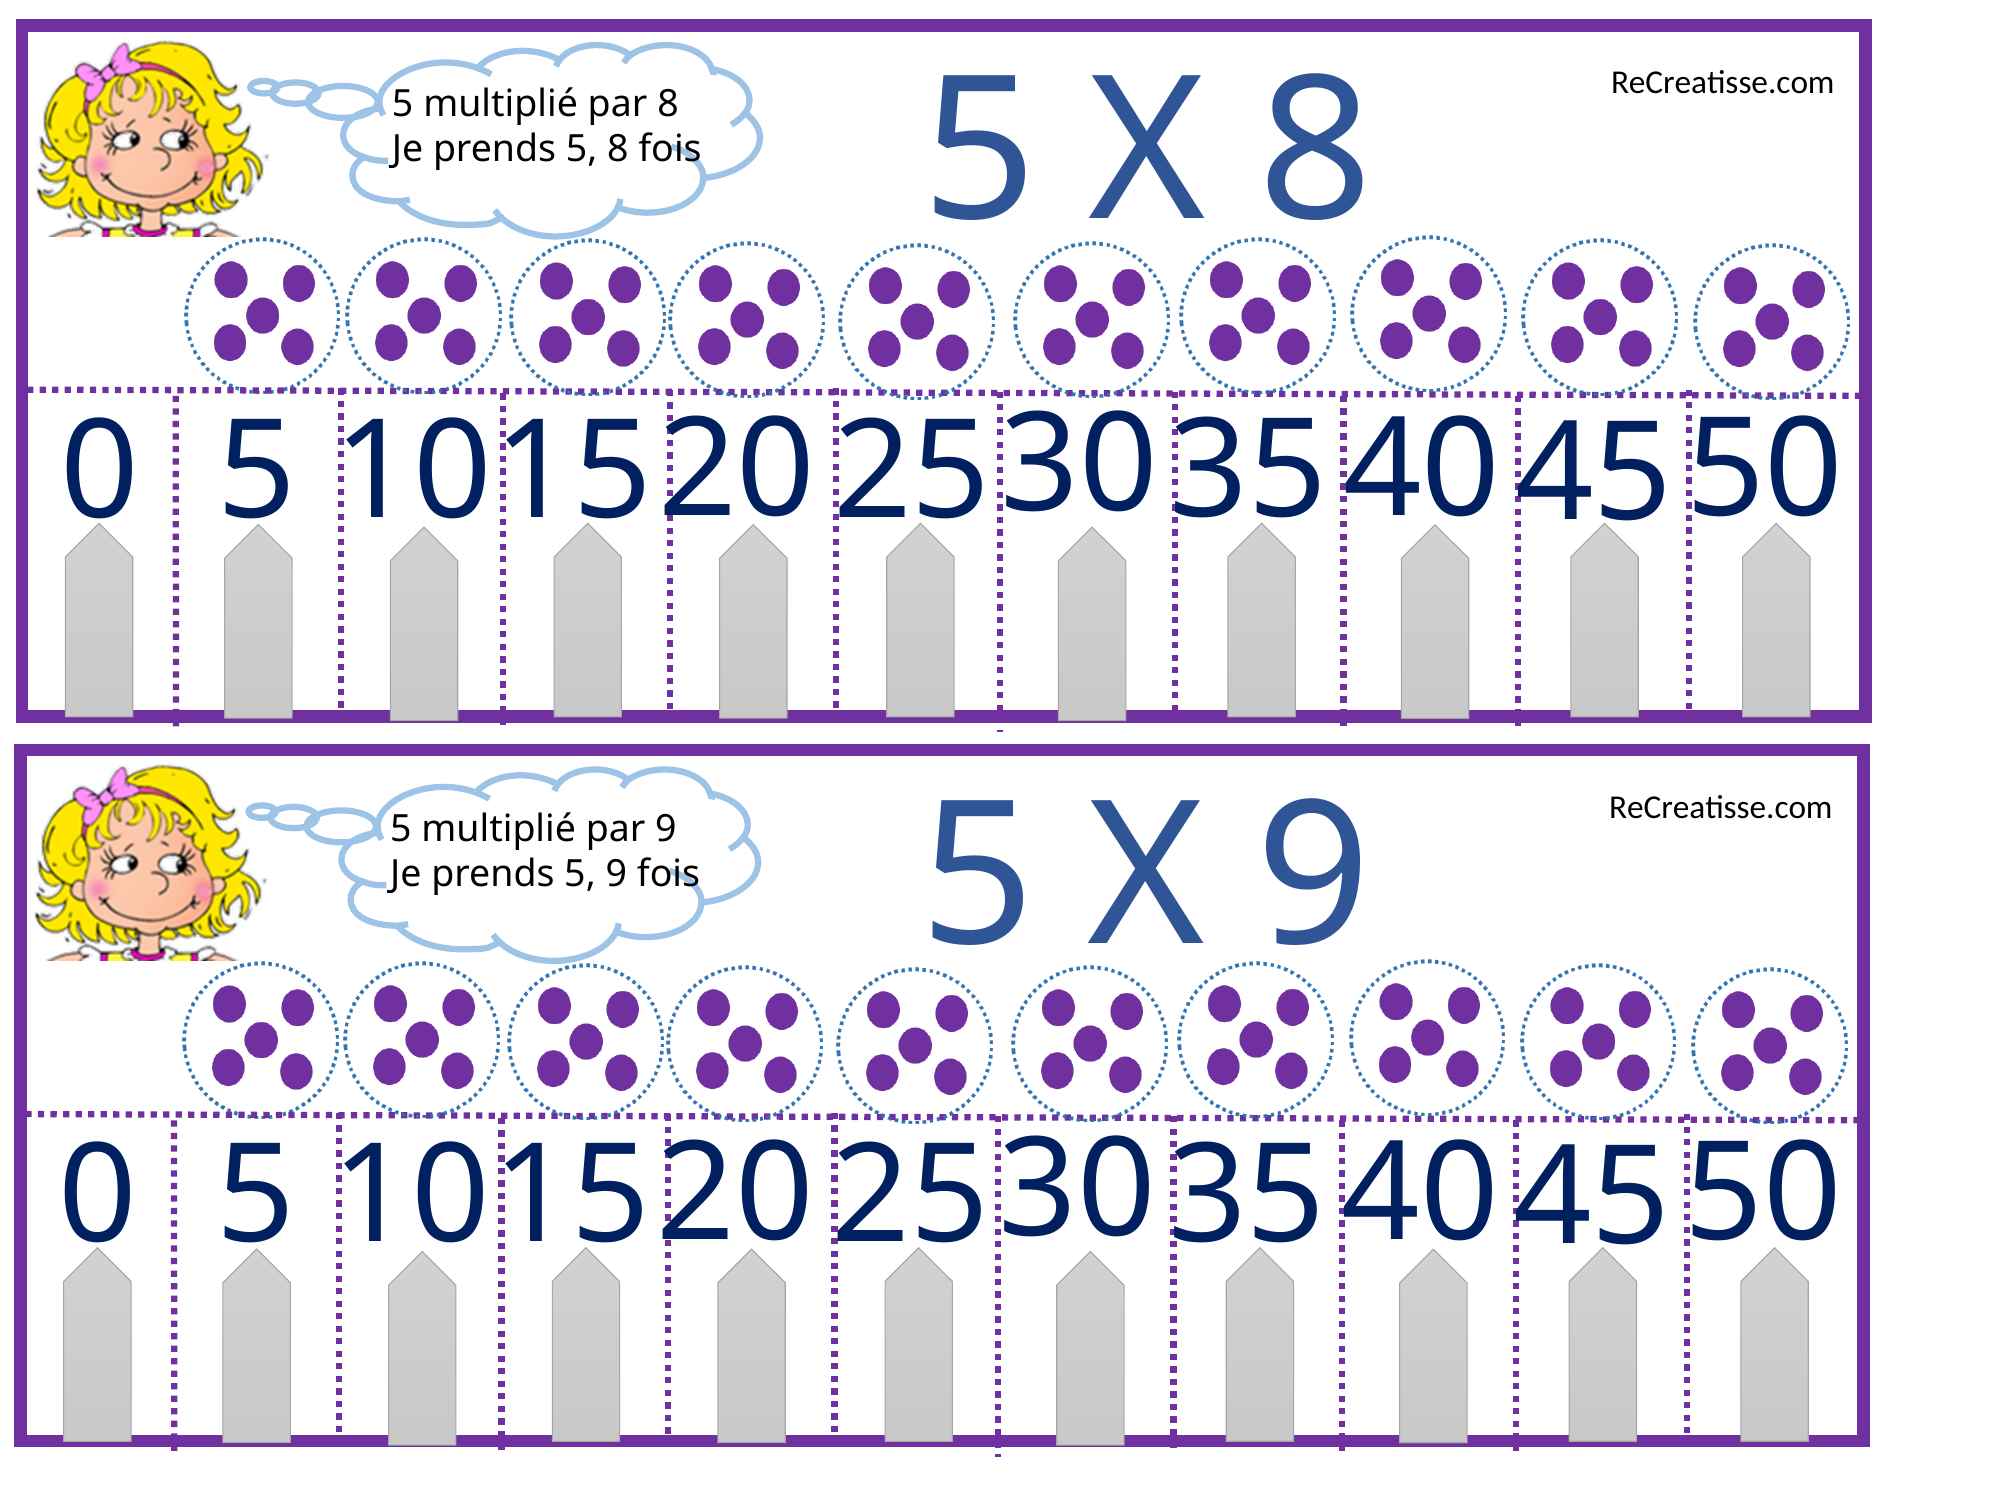

5 X 8
ReCreatisse.com
5 multiplié par 8
Je prends 5, 8 fois
30
20
40
50
35
0
5
10
15
25
45
5 X 9
ReCreatisse.com
5 multiplié par 9
Je prends 5, 9 fois
30
20
40
50
35
0
5
10
15
25
45